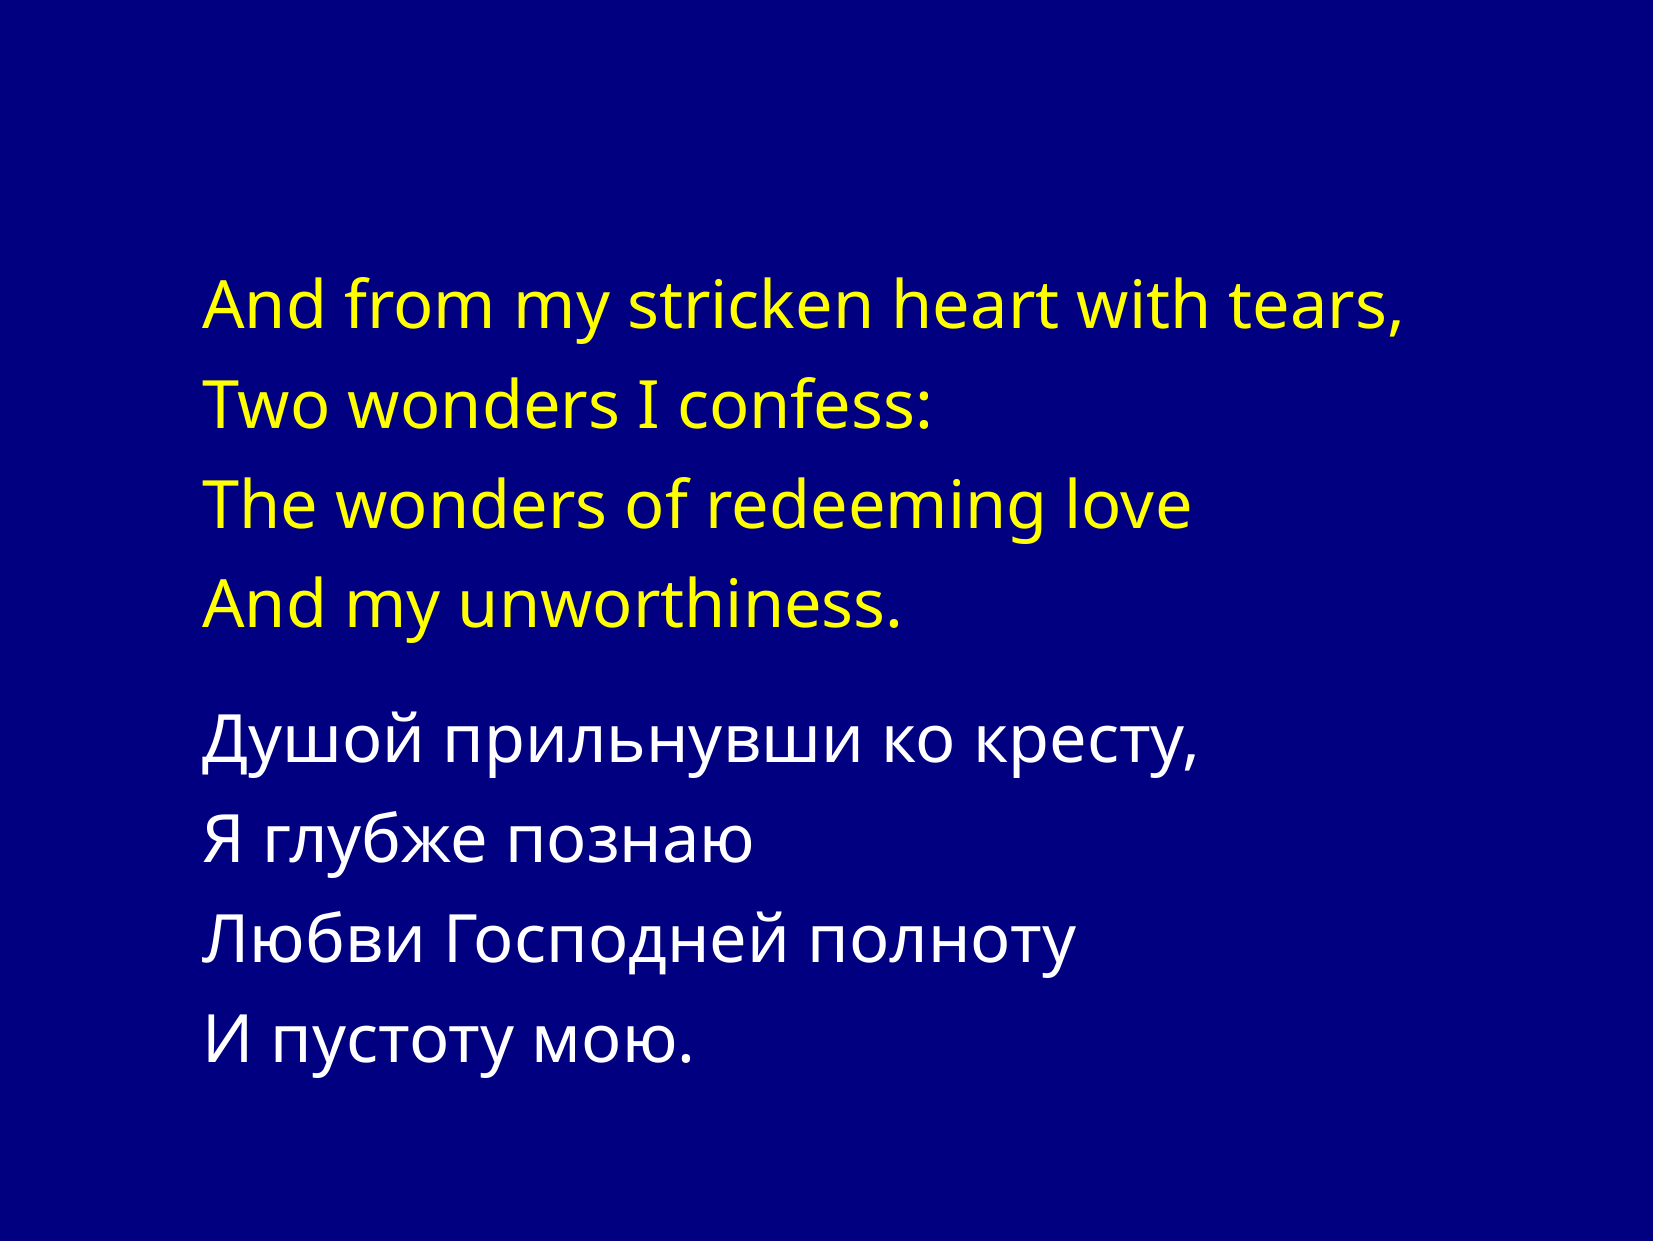

And from my stricken heart with tears,
	Two wonders I confess:
	The wonders of redeeming love
	And my unworthiness.
	Душой прильнувши ко кресту,
	Я глубже познаю
	Любви Господней полноту
	И пустоту мою.